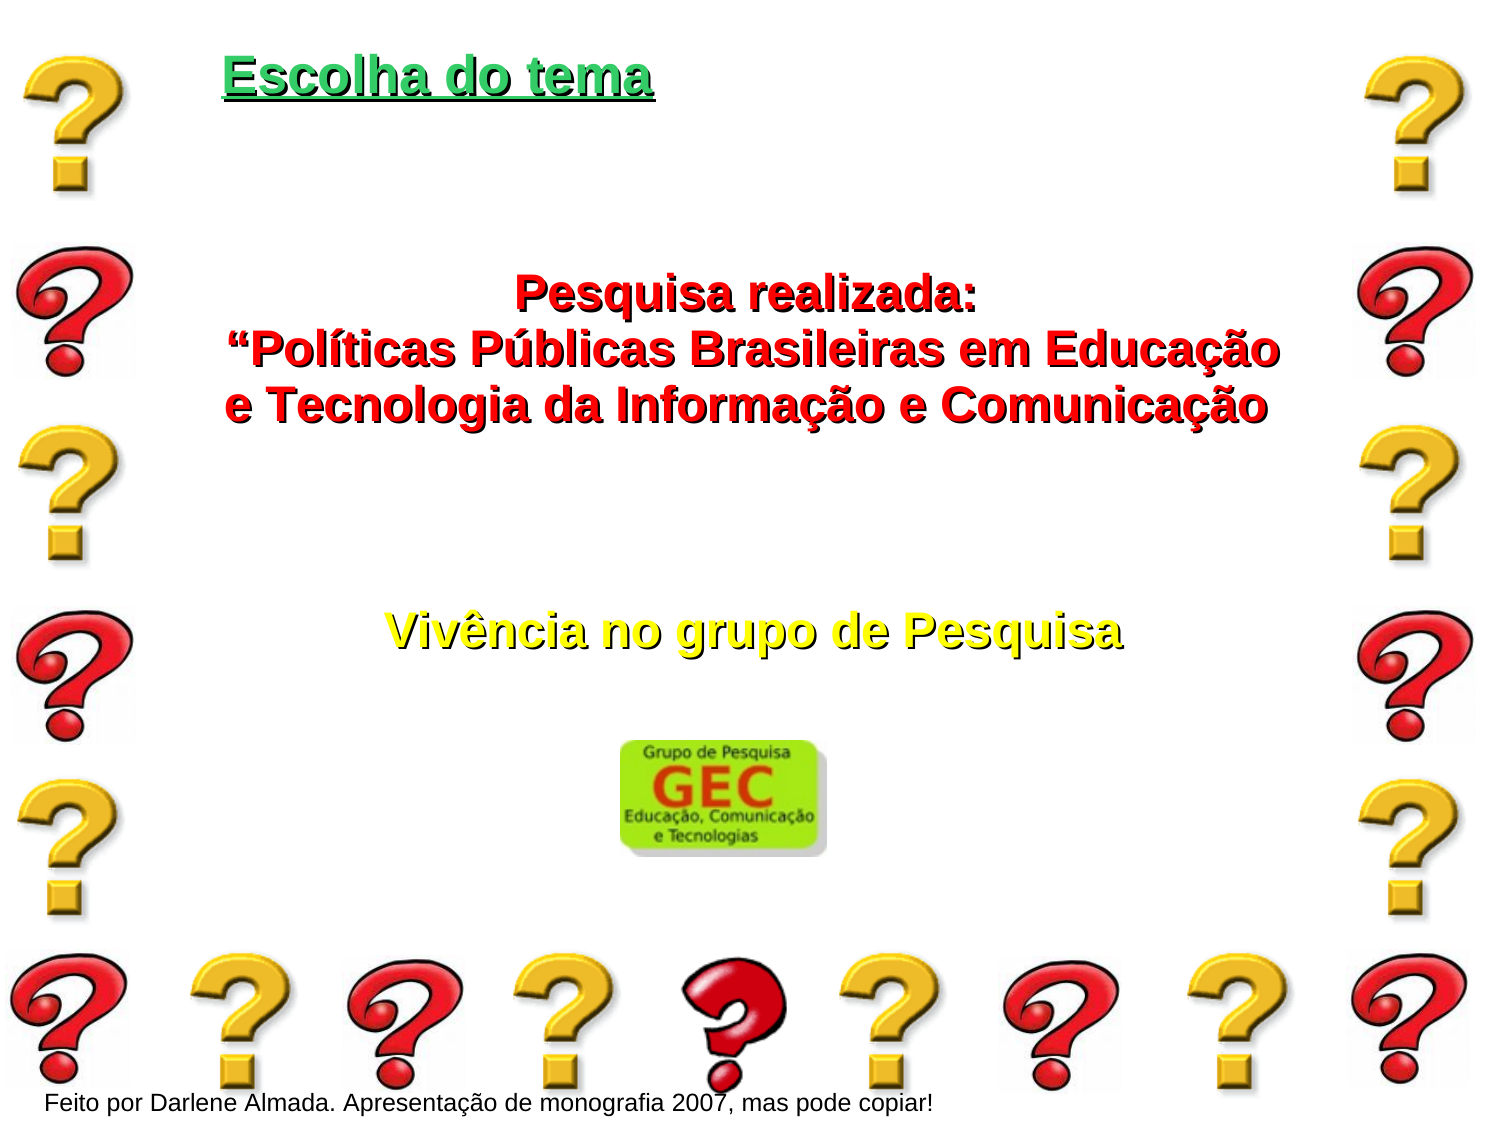

Escolha do tema
Pesquisa realizada:
“Políticas Públicas Brasileiras em Educação e Tecnologia da Informação e Comunicação
Vivência no grupo de Pesquisa
Feito por Darlene Almada. Apresentação de monografia 2007, mas pode copiar!